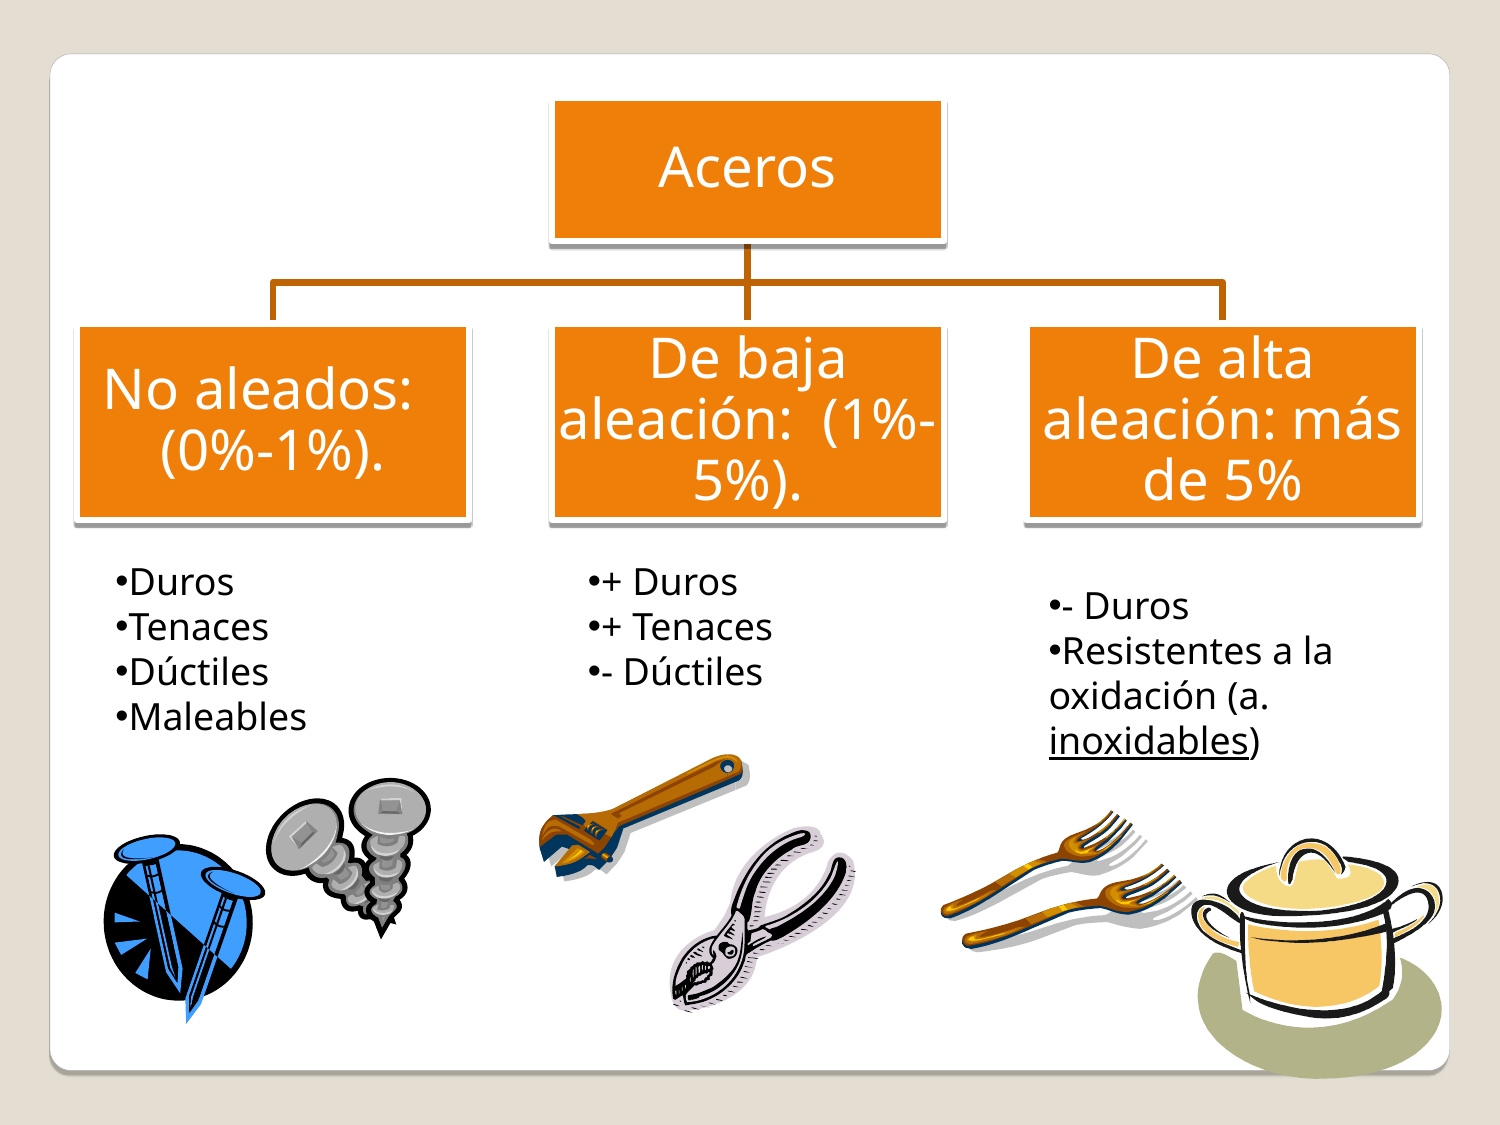

Aceros
No aleados: (0%-1%).
De baja aleación: (1%-5%).
De alta aleación: más de 5%
Duros
Tenaces
Dúctiles
Maleables
+ Duros
+ Tenaces
- Dúctiles
- Duros
Resistentes a la oxidación (a. inoxidables)